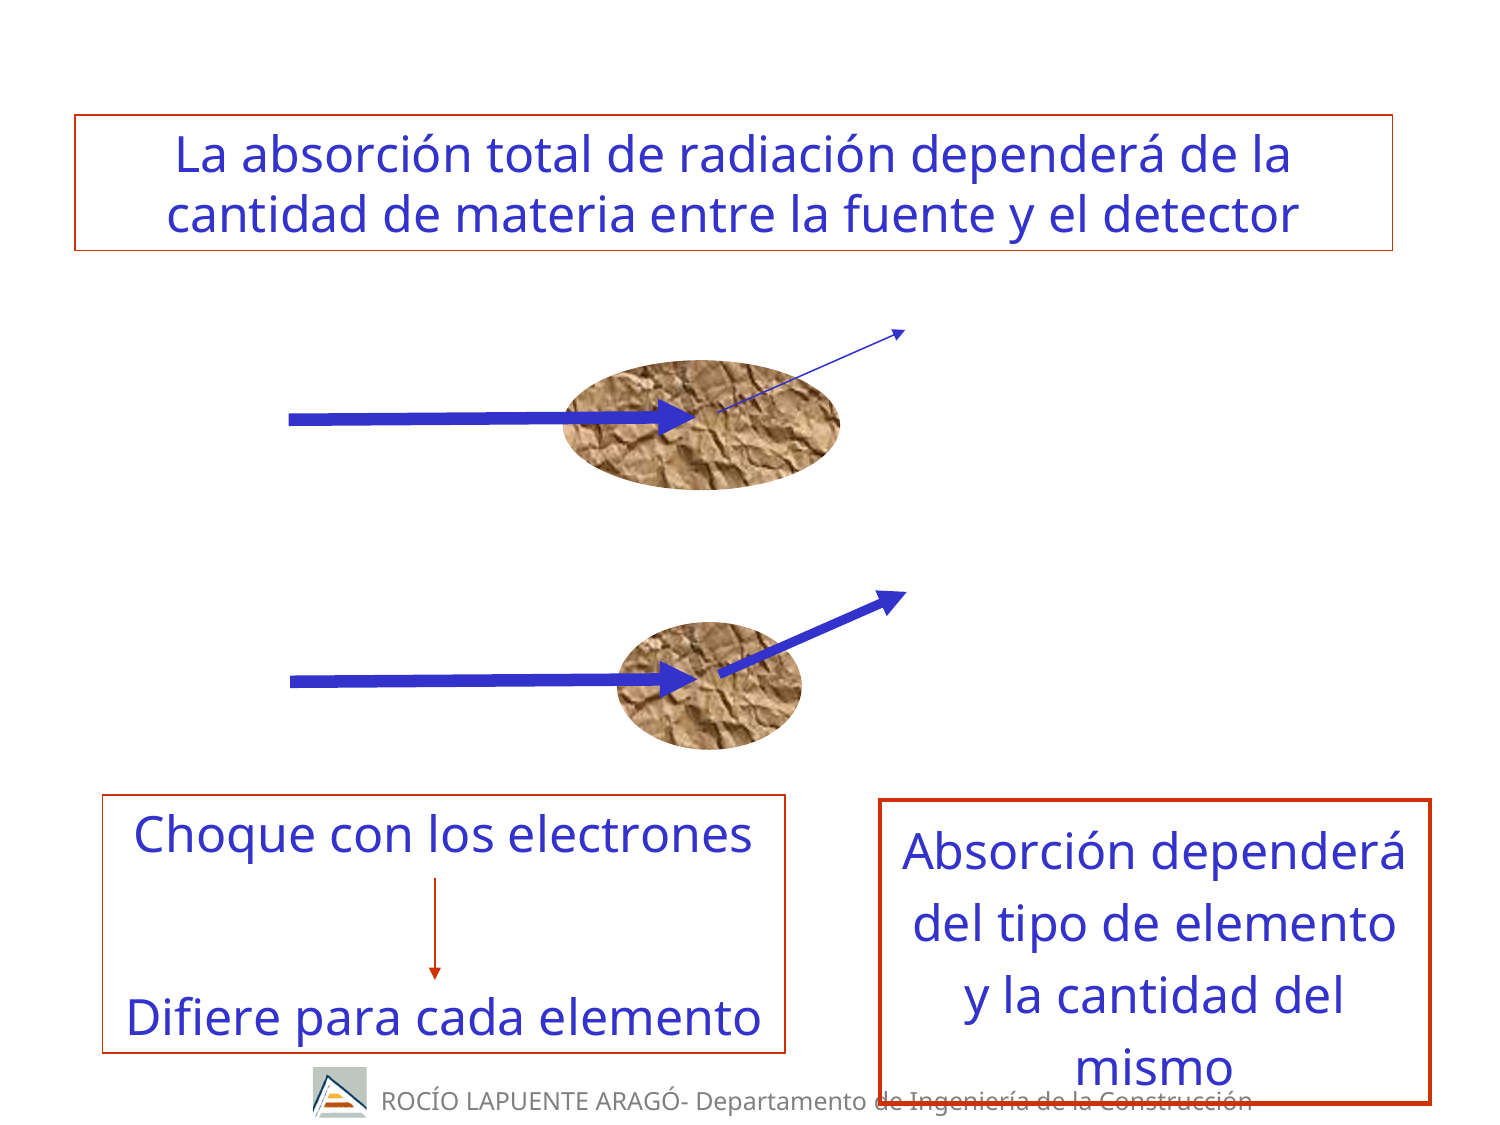

La absorción total de radiación dependerá de la cantidad de materia entre la fuente y el detector
Choque con los electrones
Difiere para cada elemento
Absorción dependerá del tipo de elemento y la cantidad del mismo